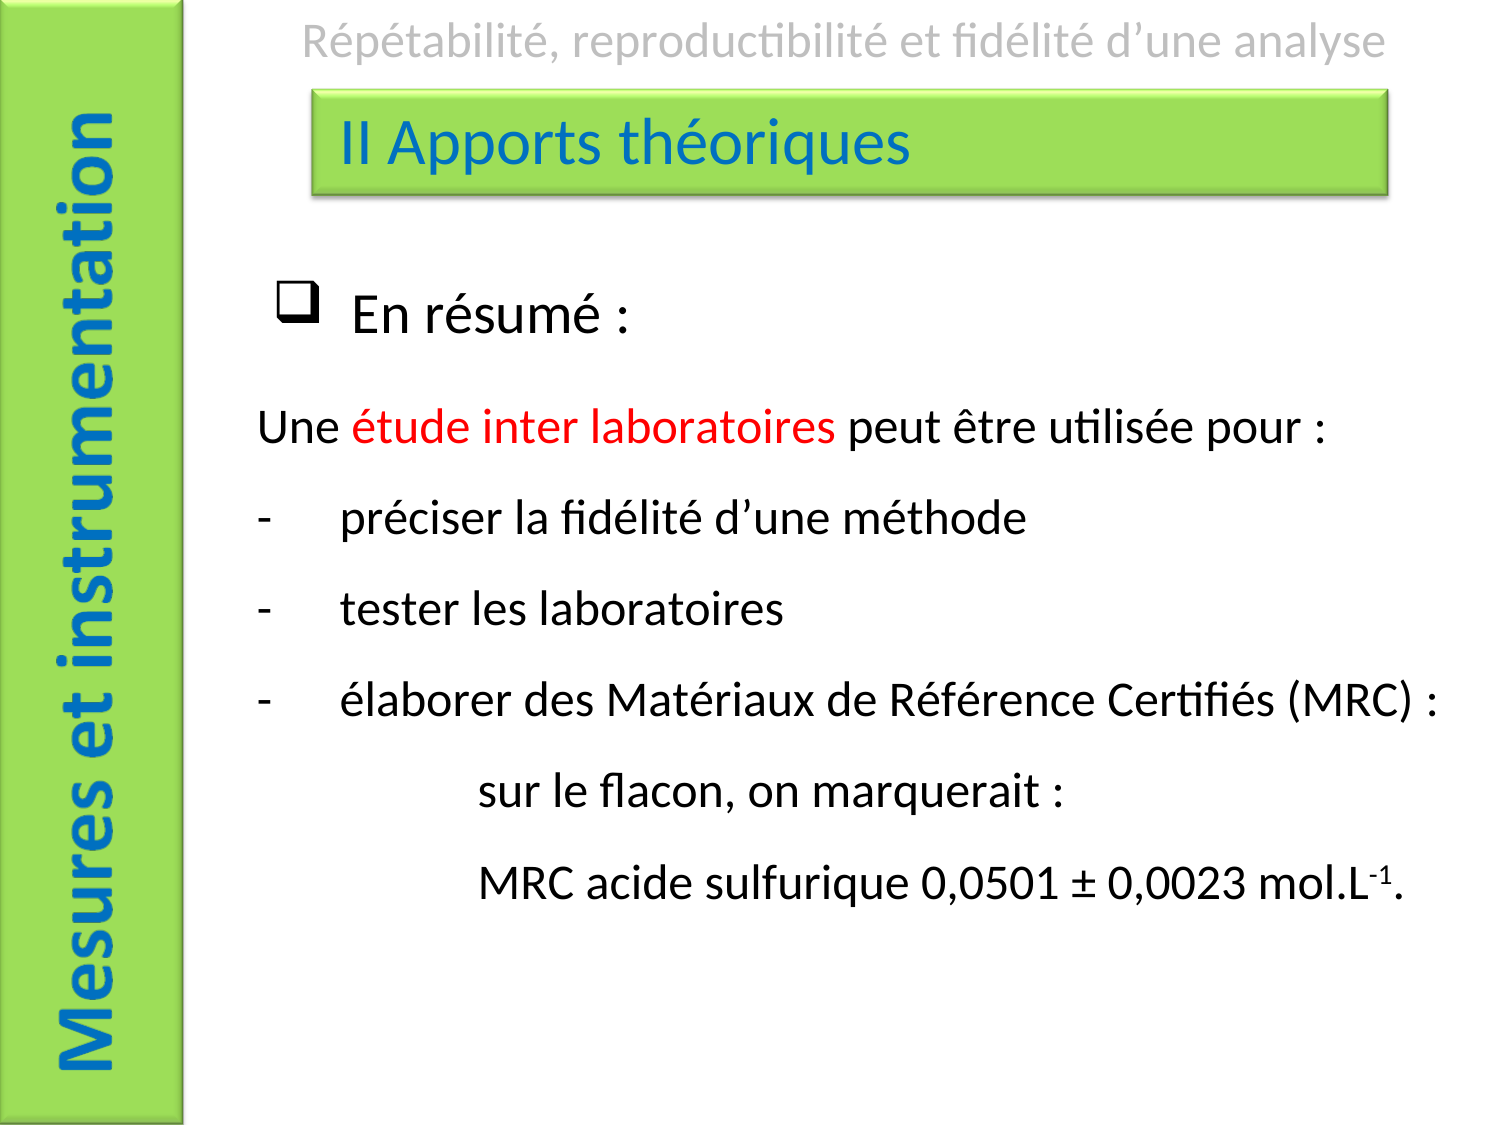

Répétabilité, reproductibilité et fidélité d’une analyse
II Apports théoriques
 En résumé :
Une étude inter laboratoires peut être utilisée pour :
-      préciser la fidélité d’une méthode
-      tester les laboratoires
-      élaborer des Matériaux de Référence Certifiés (MRC) :
			sur le flacon, on marquerait :
			MRC acide sulfurique 0,0501 ± 0,0023 mol.L-1.